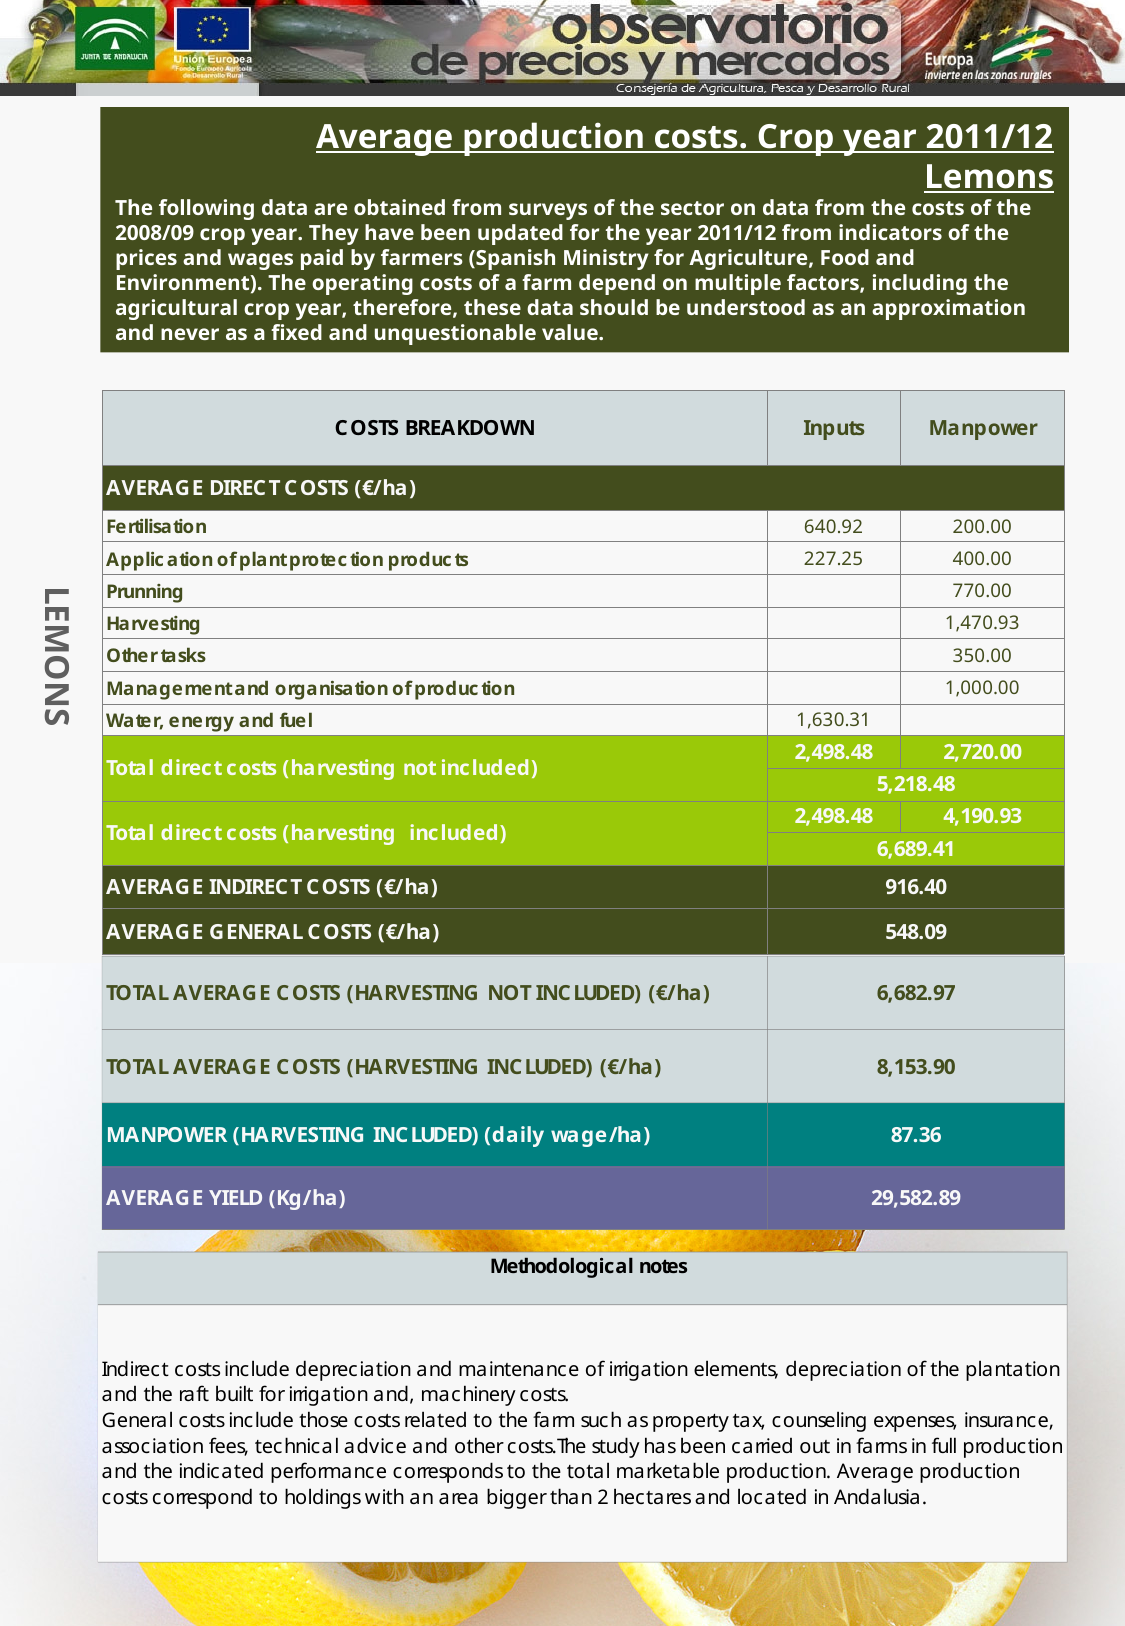

Average production costs. Crop year 2011/12
Lemons
The following data are obtained from surveys of the sector on data from the costs of the 2008/09 crop year. They have been updated for the year 2011/12 from indicators of the prices and wages paid by farmers (Spanish Ministry for Agriculture, Food and Environment). The operating costs of a farm depend on multiple factors, including the agricultural crop year, therefore, these data should be understood as an approximation and never as a fixed and unquestionable value.
LEMONS